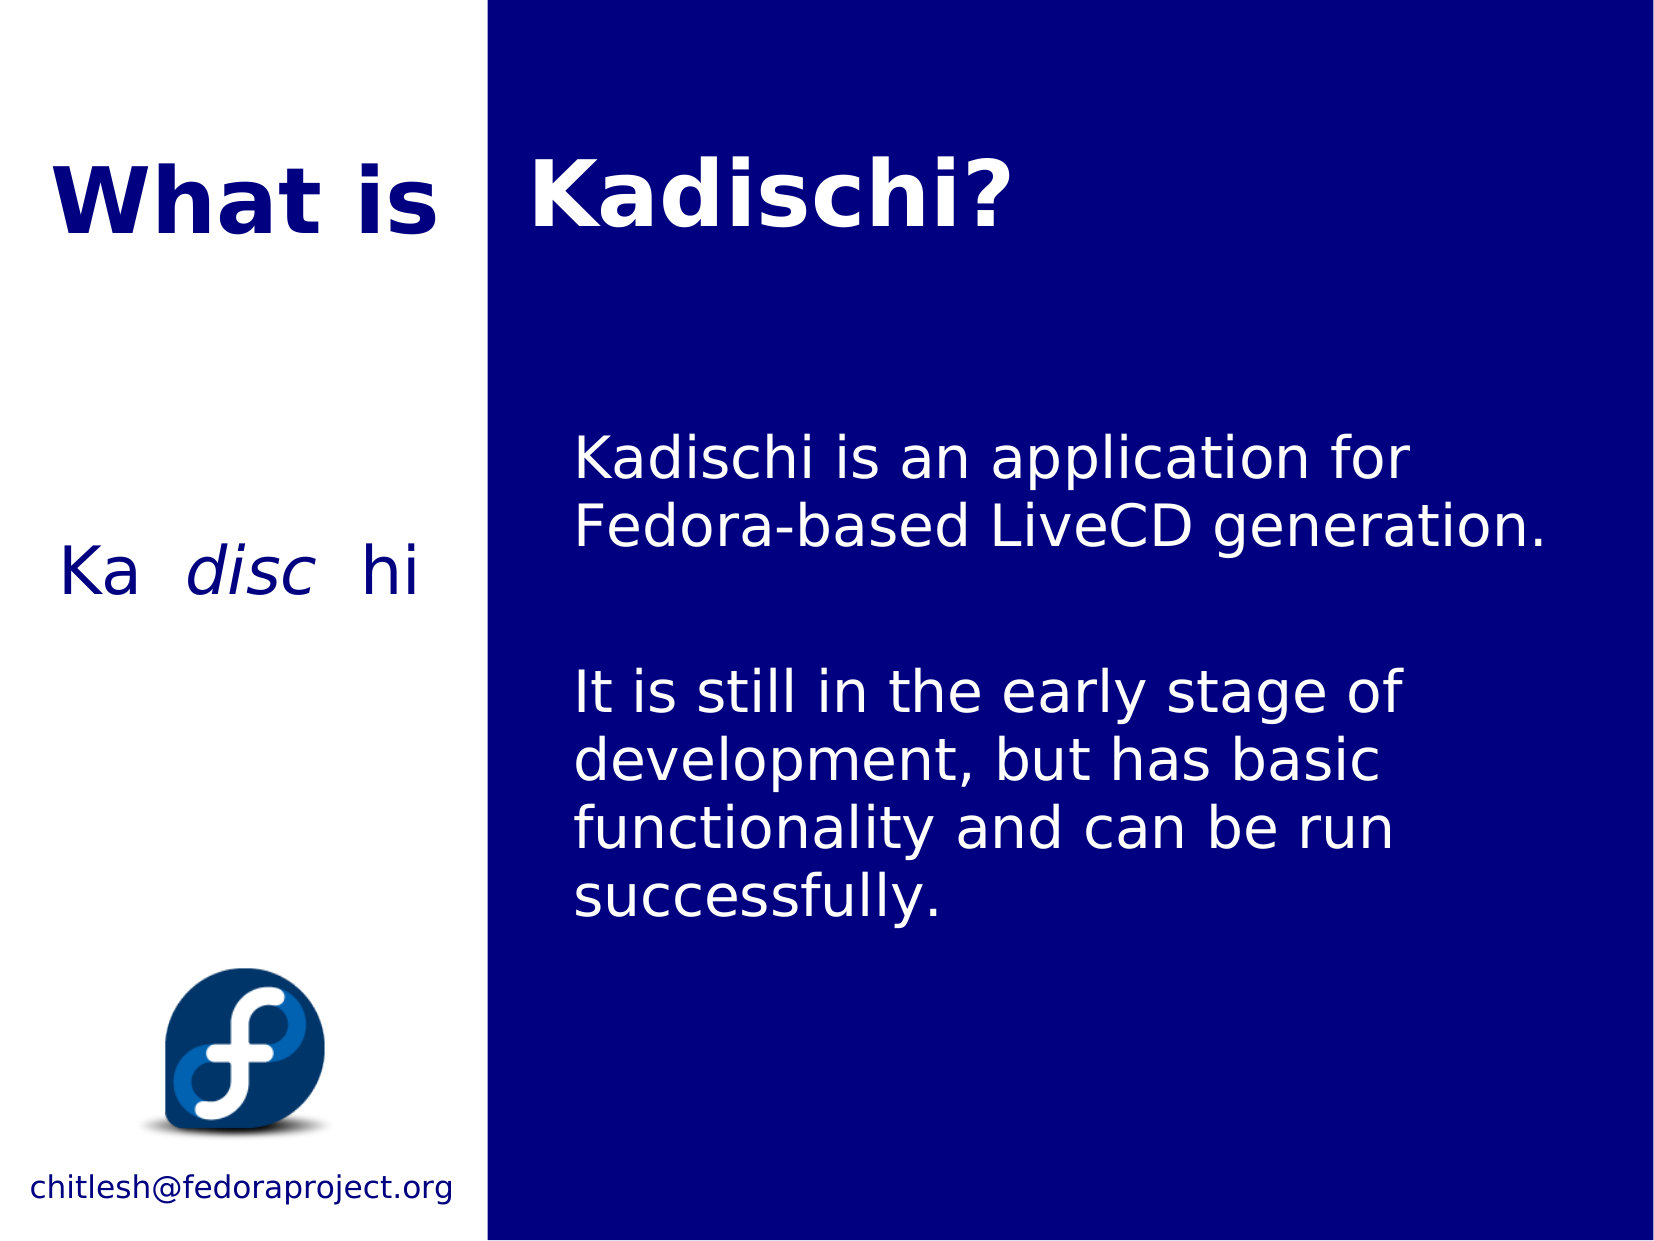

# Kadischi?
What is
Kadischi is an application for Fedora-based LiveCD generation.
It is still in the early stage of development, but has basic functionality and can be run successfully.
Ka disc hi